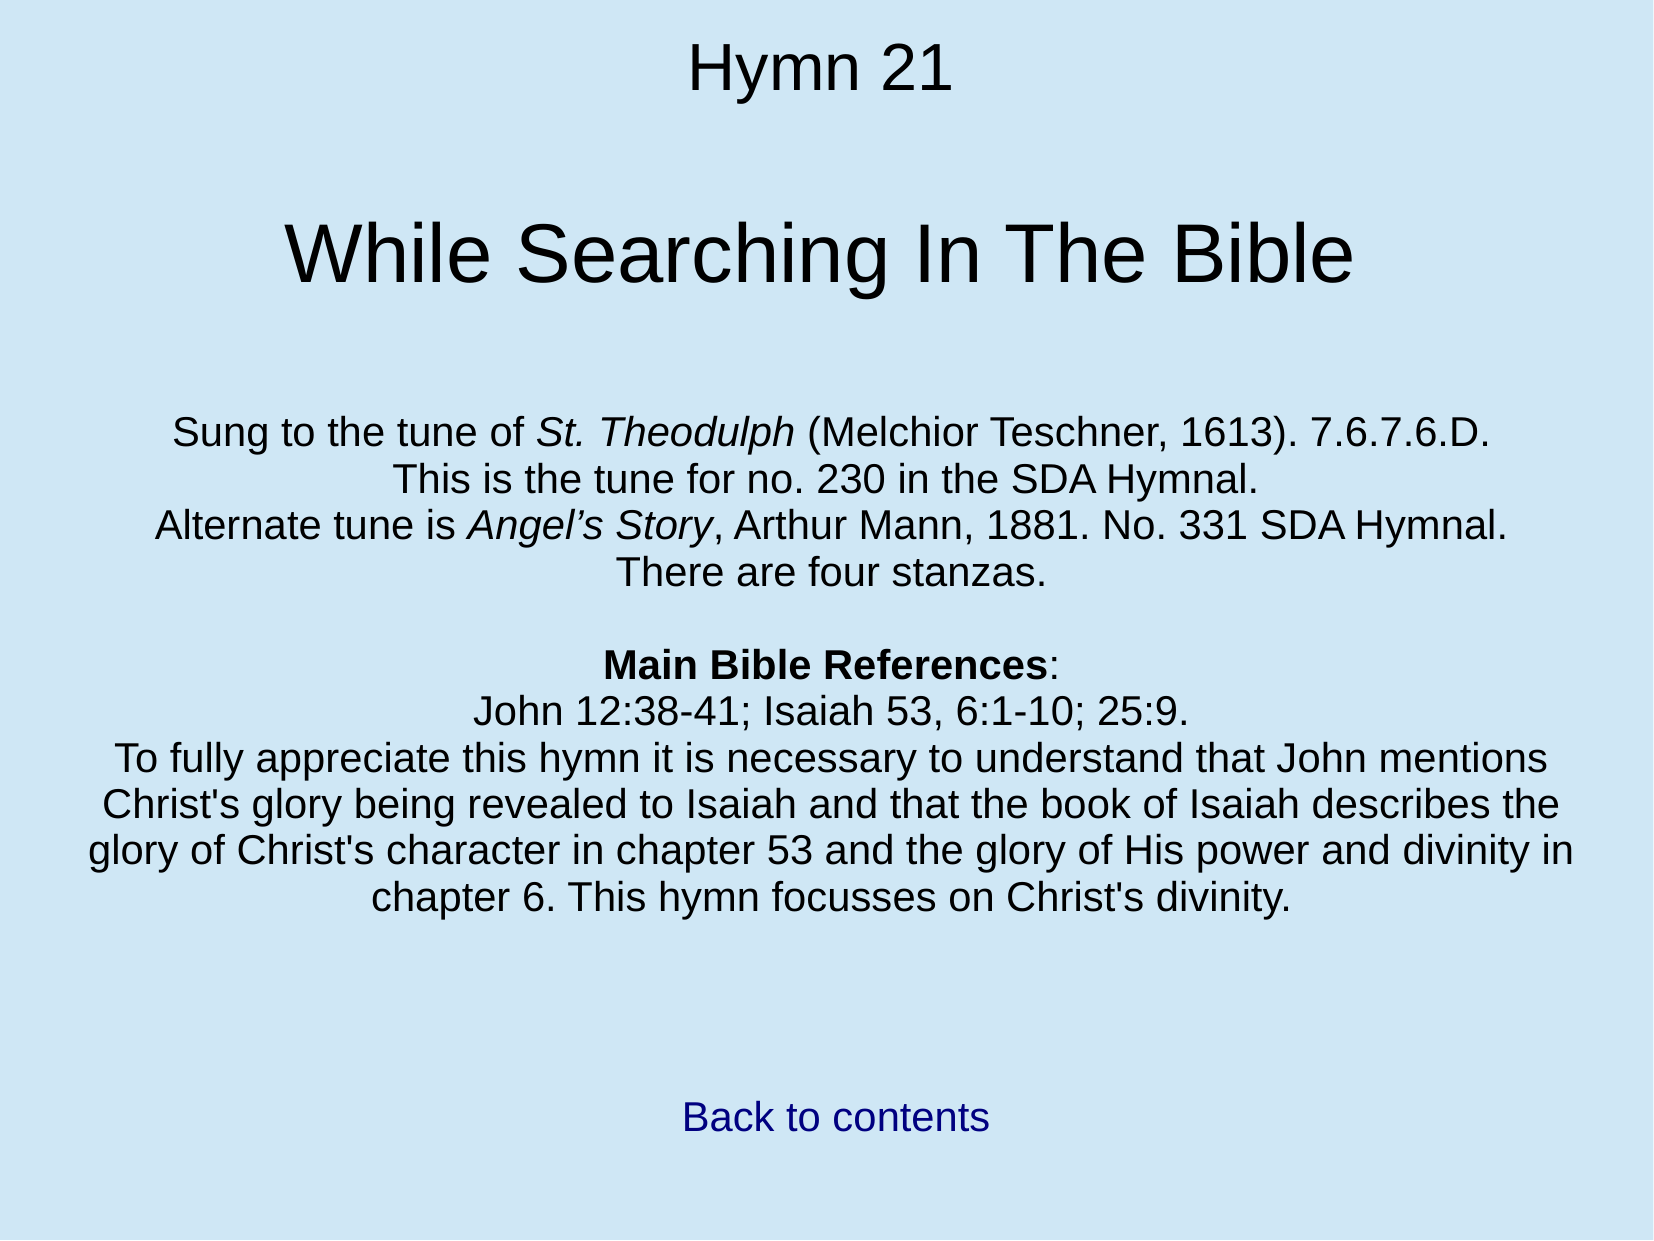

# Hymn 21 While Searching In The Bible
Sung to the tune of St. Theodulph (Melchior Teschner, 1613). 7.6.7.6.D.
This is the tune for no. 230 in the SDA Hymnal.
Alternate tune is Angel’s Story, Arthur Mann, 1881. No. 331 SDA Hymnal.
There are four stanzas.
Main Bible References:
John 12:38-41; Isaiah 53, 6:1-10; 25:9.
To fully appreciate this hymn it is necessary to understand that John mentions Christ's glory being revealed to Isaiah and that the book of Isaiah describes the glory of Christ's character in chapter 53 and the glory of His power and divinity in chapter 6. This hymn focusses on Christ's divinity.
 Back to contents